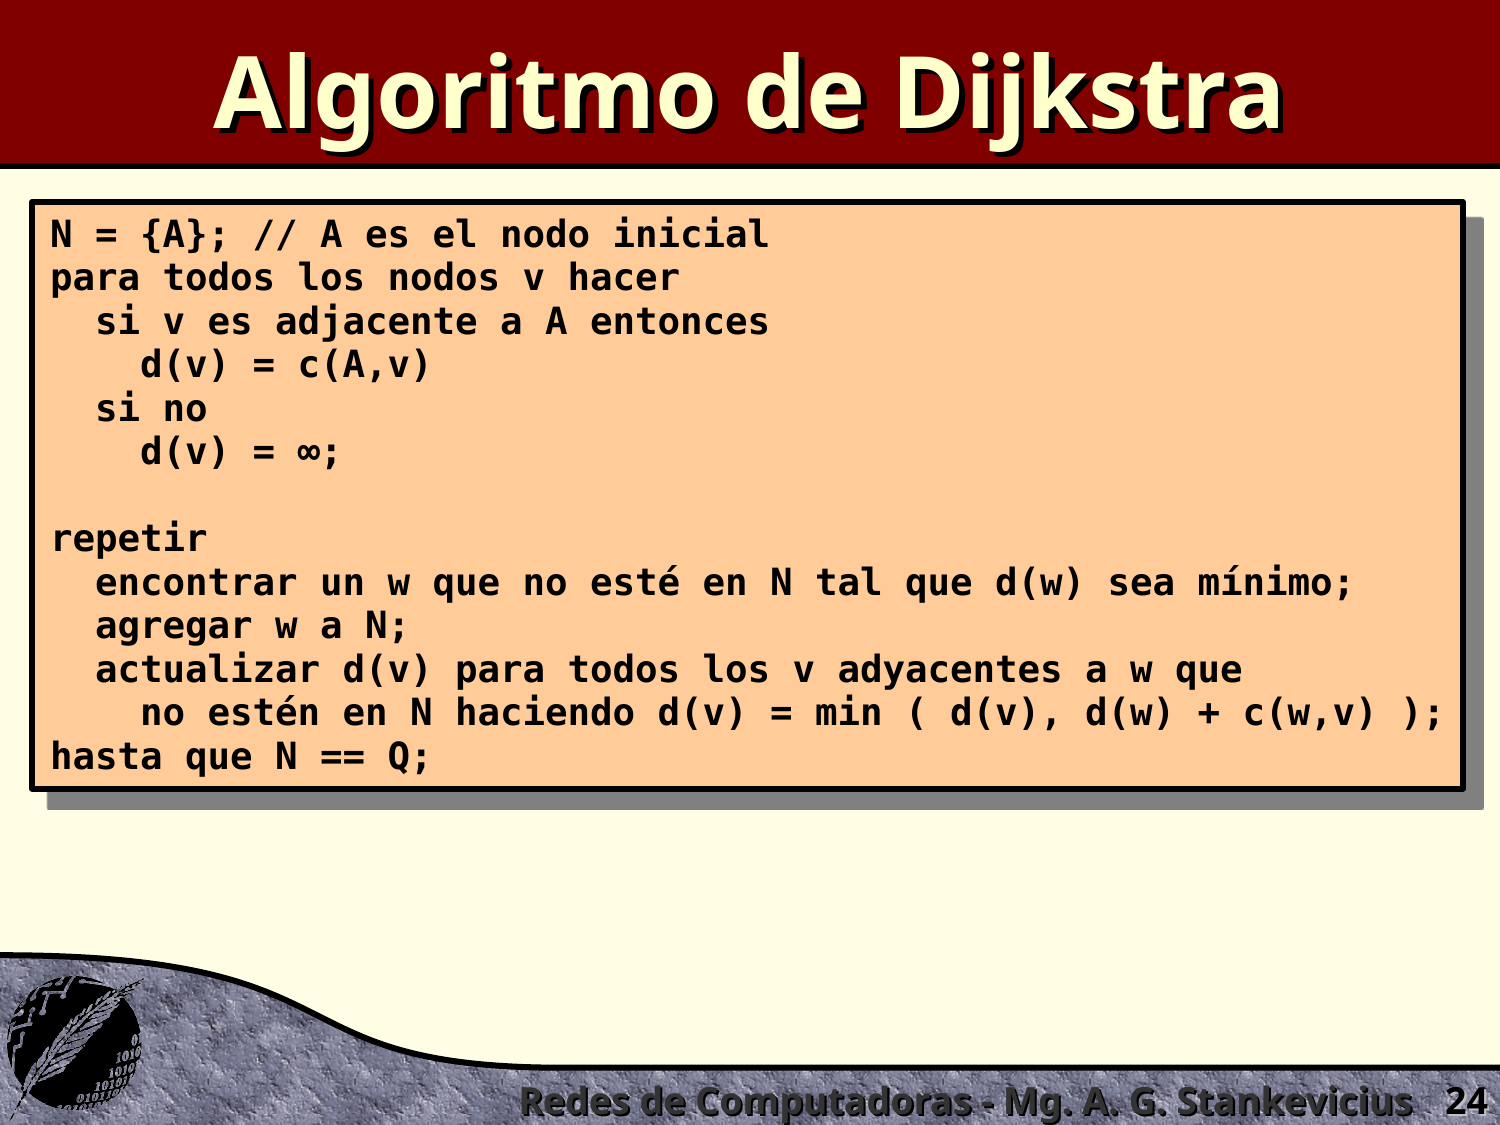

# Algoritmo de Dijkstra
N = {A}; // A es el nodo inicial
para todos los nodos v hacer
 si v es adjacente a A entonces
 d(v) = c(A,v)
 si no
 d(v) = ∞;
repetir
 encontrar un w que no esté en N tal que d(w) sea mínimo;
 agregar w a N;
 actualizar d(v) para todos los v adyacentes a w que
 no estén en N haciendo d(v) = min ( d(v), d(w) + c(w,v) );
hasta que N == Q;
24